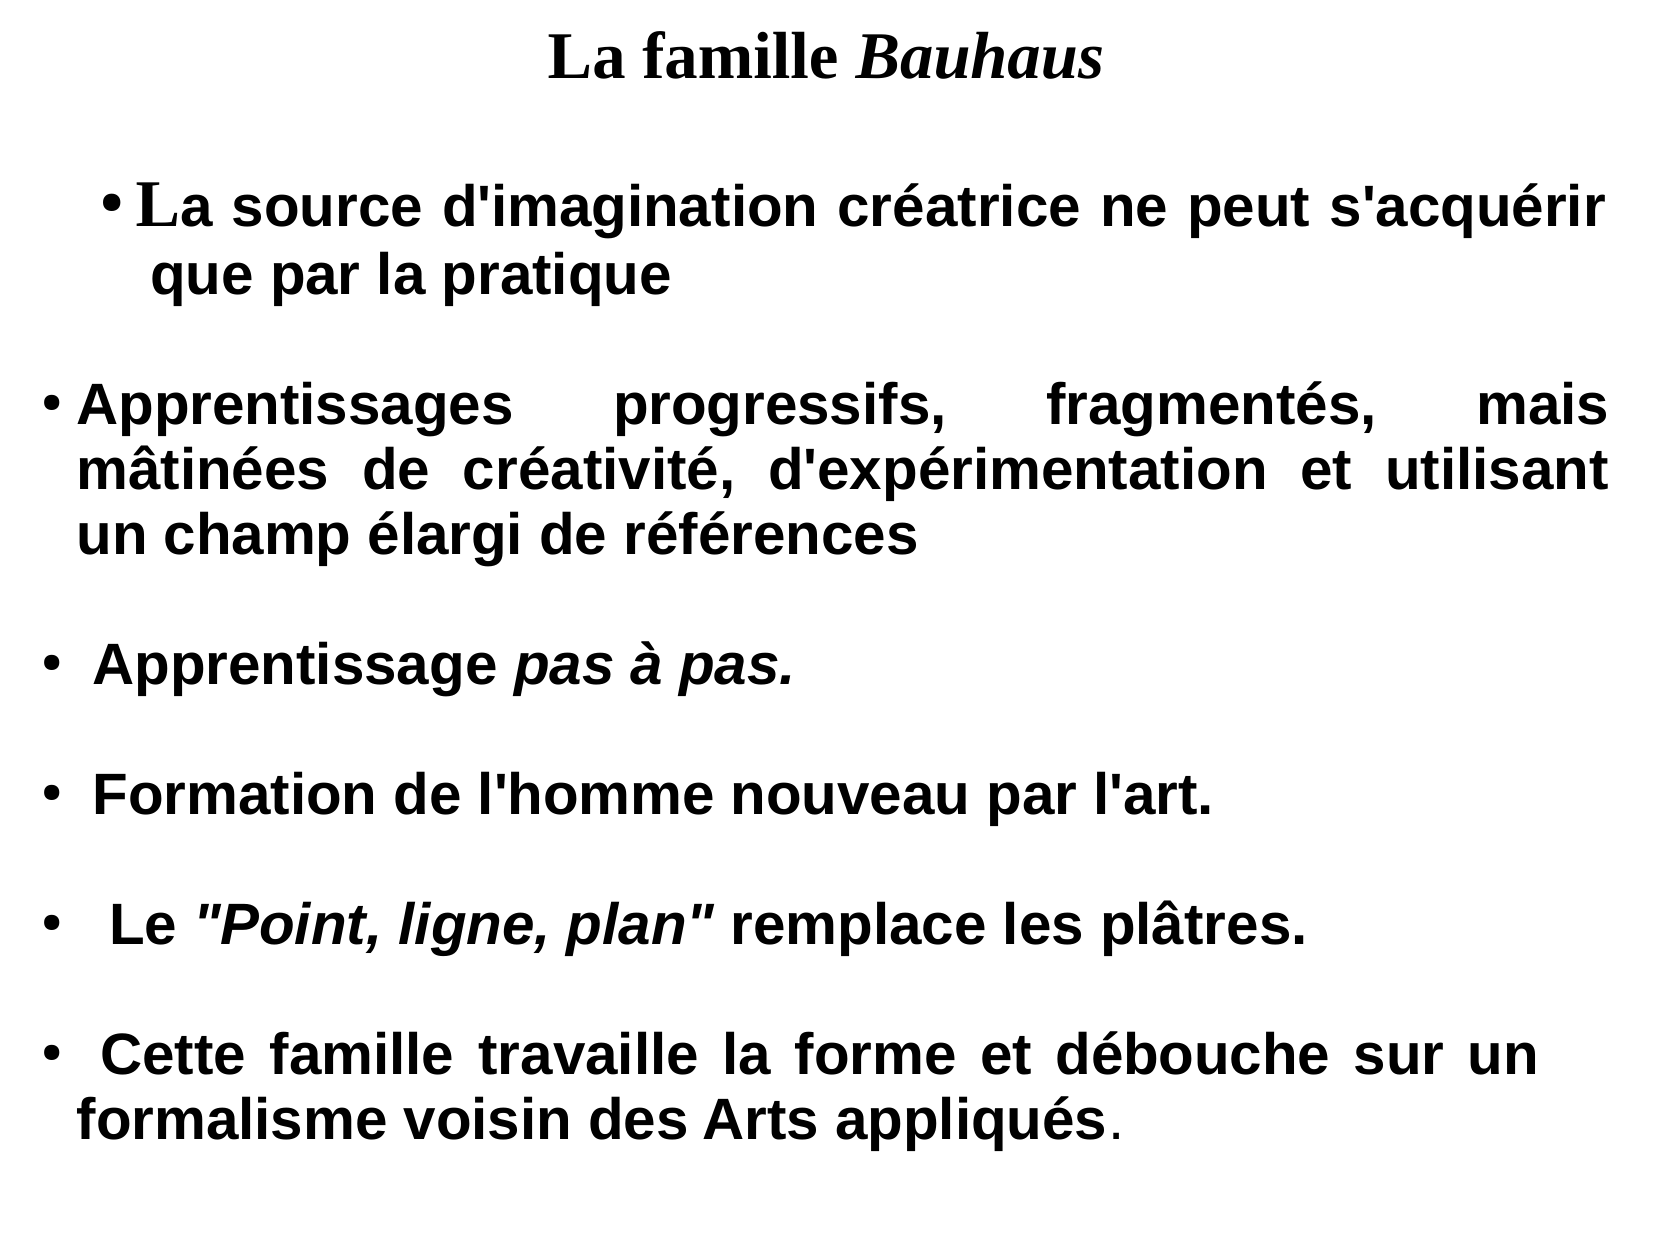

La famille Bauhaus
La source d'imagination créatrice ne peut s'acquérir que par la pratique
Apprentissages progressifs, fragmentés, mais mâtinées de créativité, d'expérimentation et utilisant un champ élargi de références
 Apprentissage pas à pas.
 Formation de l'homme nouveau par l'art.
 Le "Point, ligne, plan" remplace les plâtres.
 Cette famille travaille la forme et débouche sur un formalisme voisin des Arts appliqués.